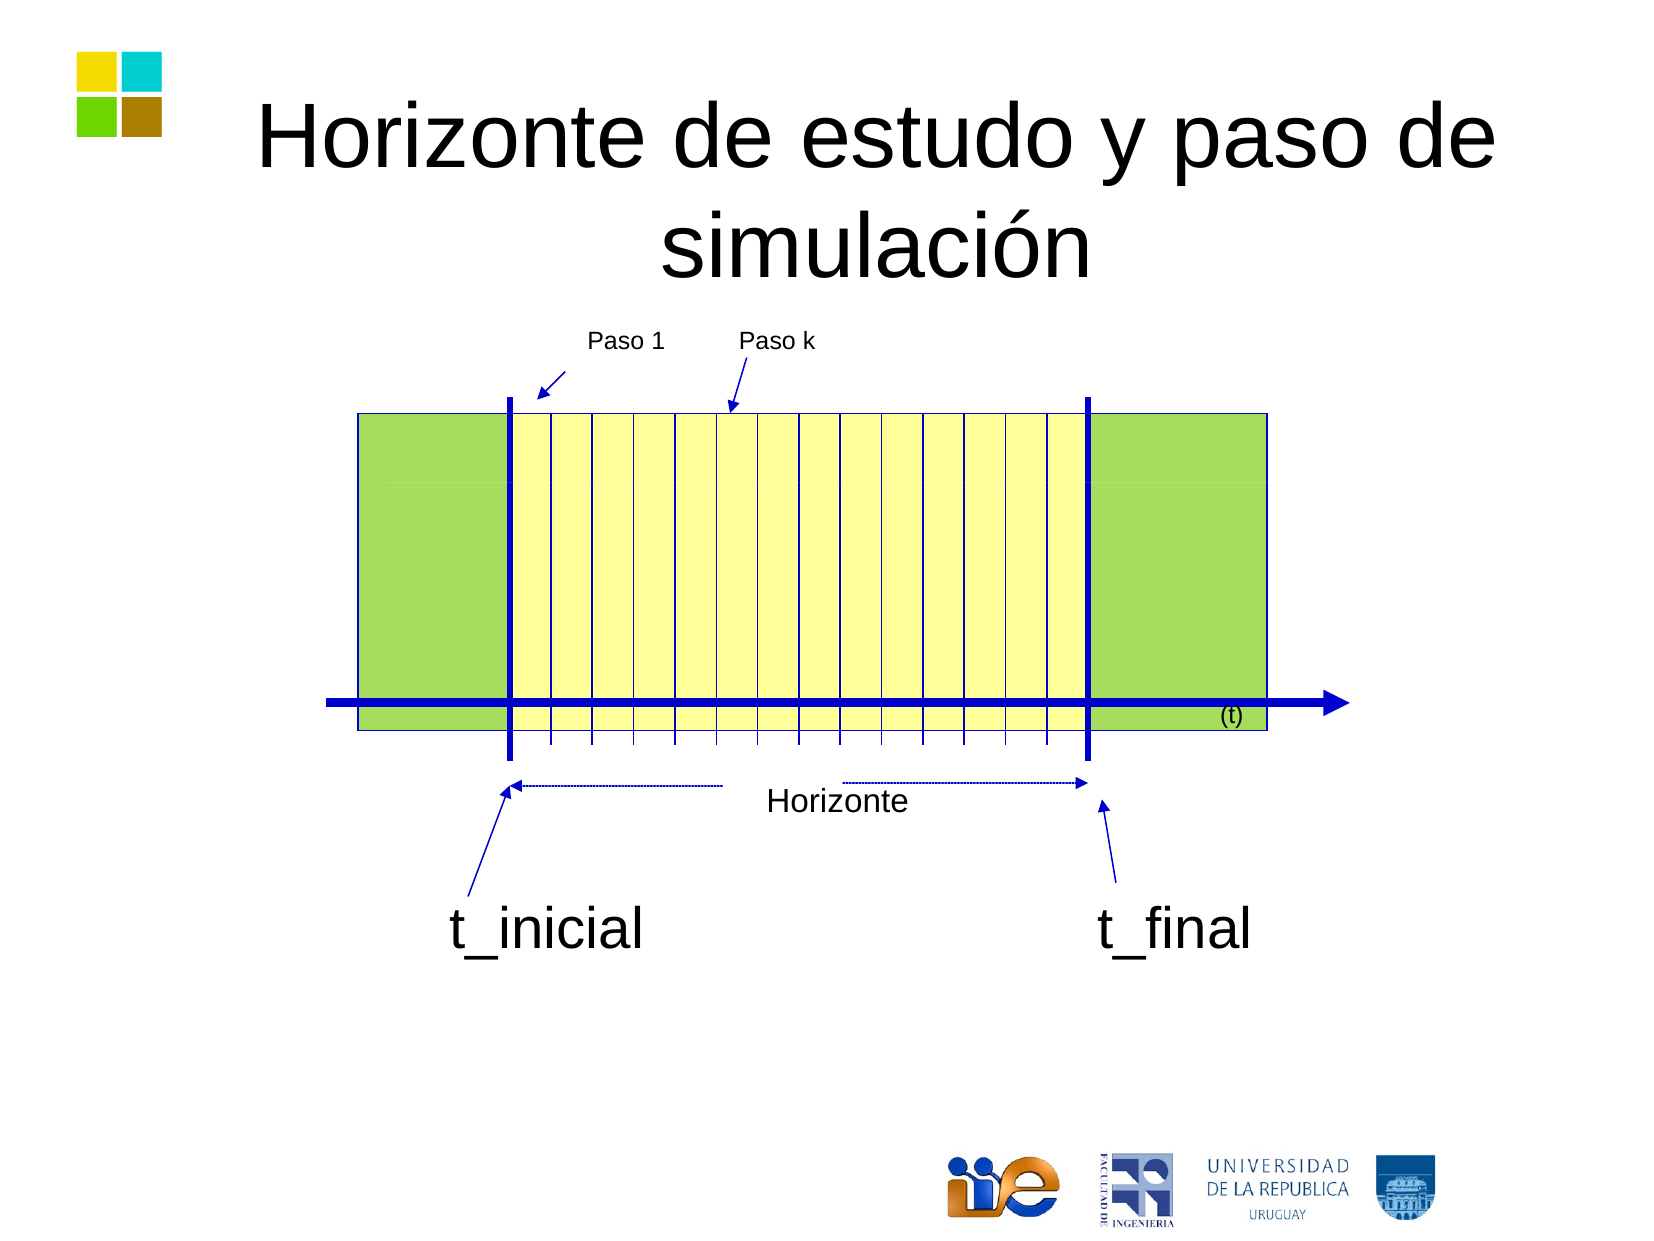

# Horizonte de estudo y paso de simulación
Paso 1
Paso k
(t)
Horizonte
t_inicial
t_final